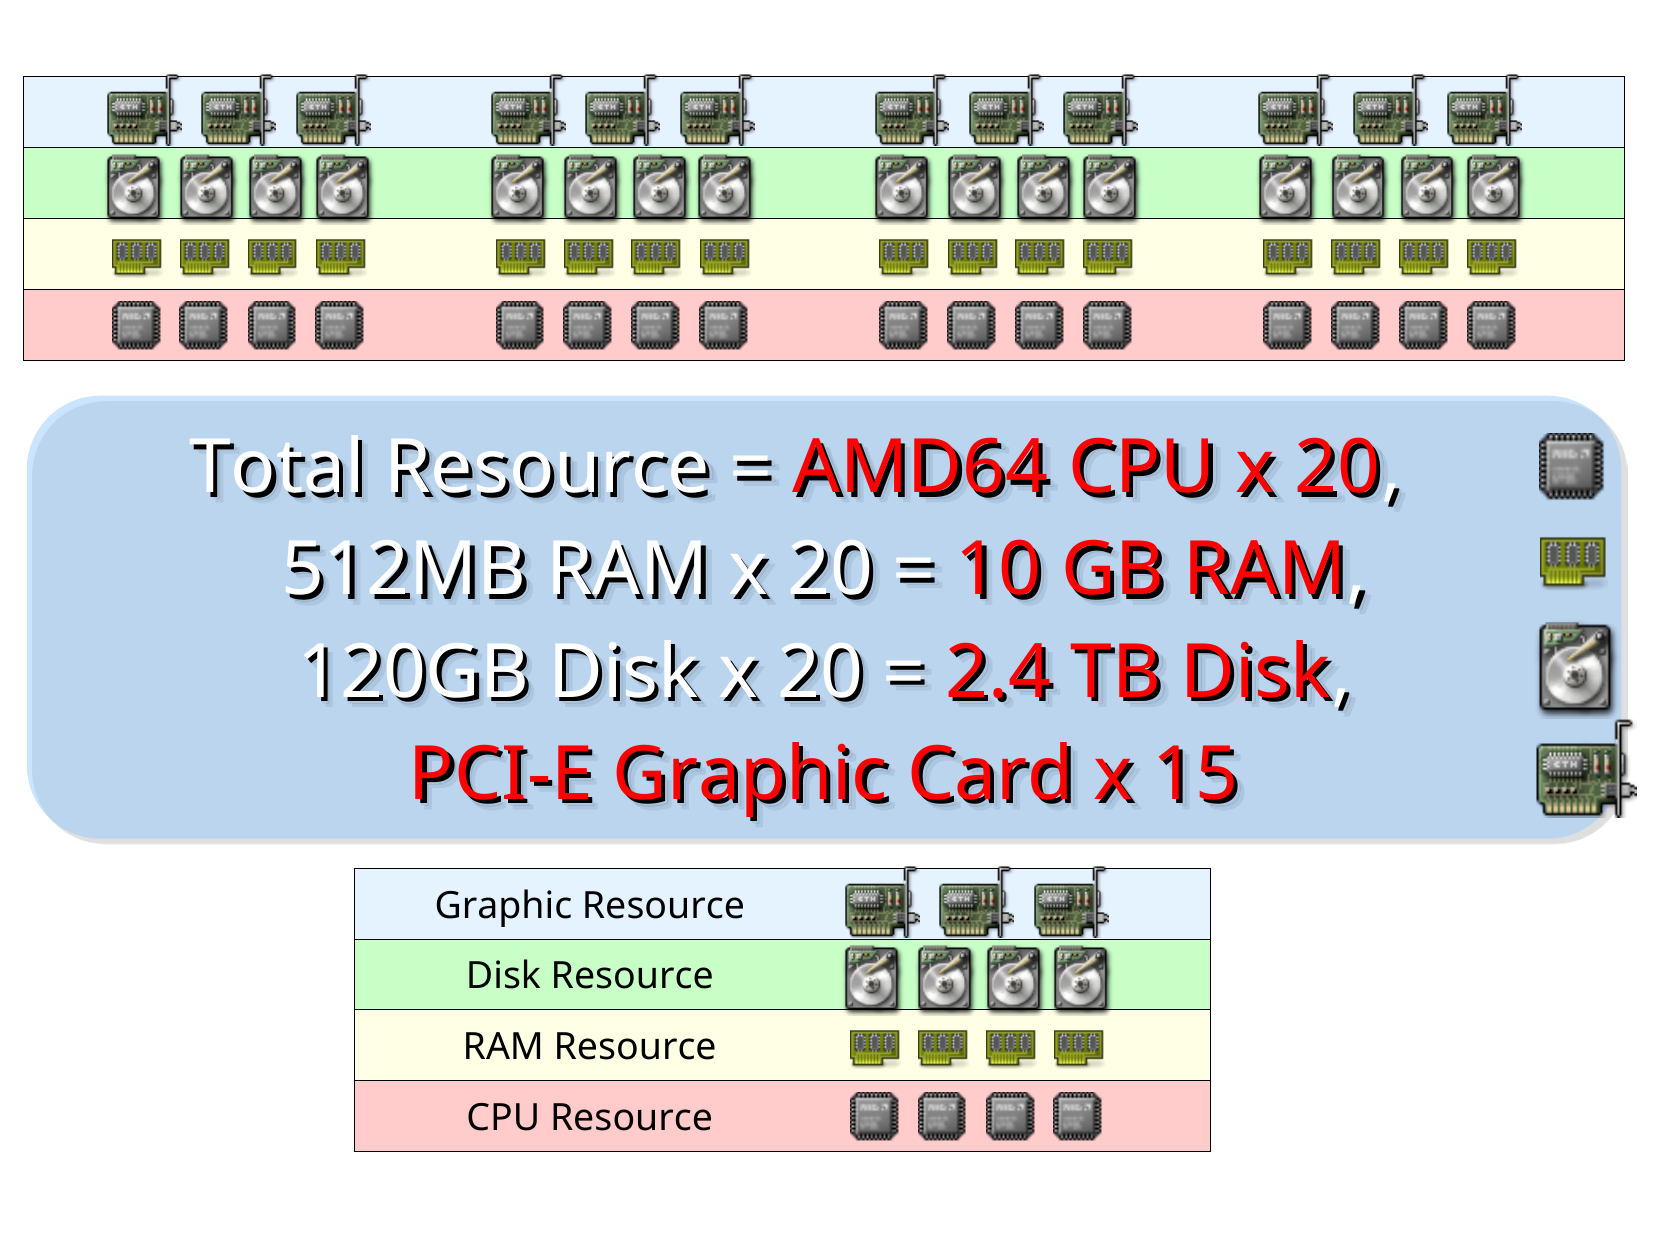

Total Resource = AMD64 CPU x 20,
512MB RAM x 20 = 10 GB RAM,
120GB Disk x 20 = 2.4 TB Disk,
PCI-E Graphic Card x 15
Graphic Resource
Disk Resource
RAM Resource
CPU Resource